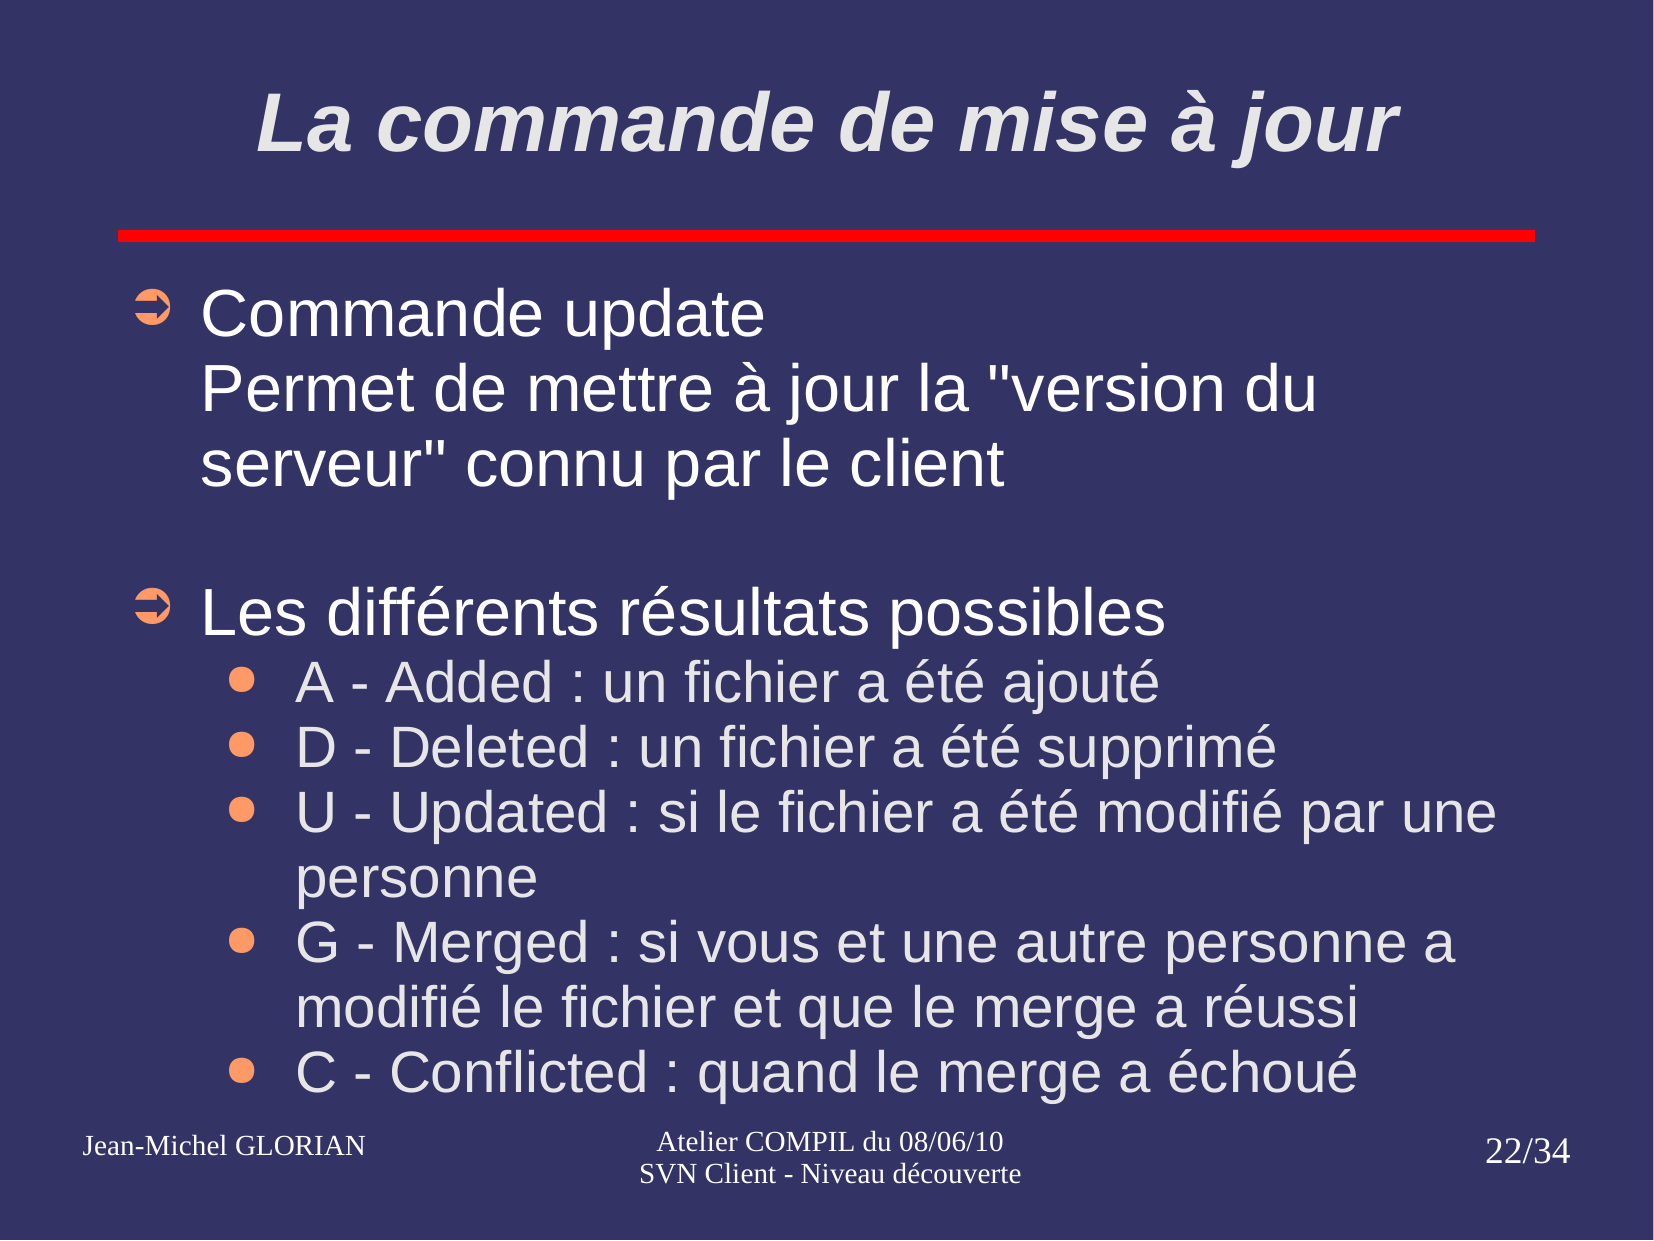

# La commande de mise à jour
Commande update
Permet de mettre à jour la "version du
serveur" connu par le client
Les différents résultats possibles
A - Added : un fichier a été ajouté
D - Deleted : un fichier a été supprimé
U - Updated : si le fichier a été modifié par une personne
G - Merged : si vous et une autre personne a
modifié le fichier et que le merge a réussi
C - Conflicted : quand le merge a échoué